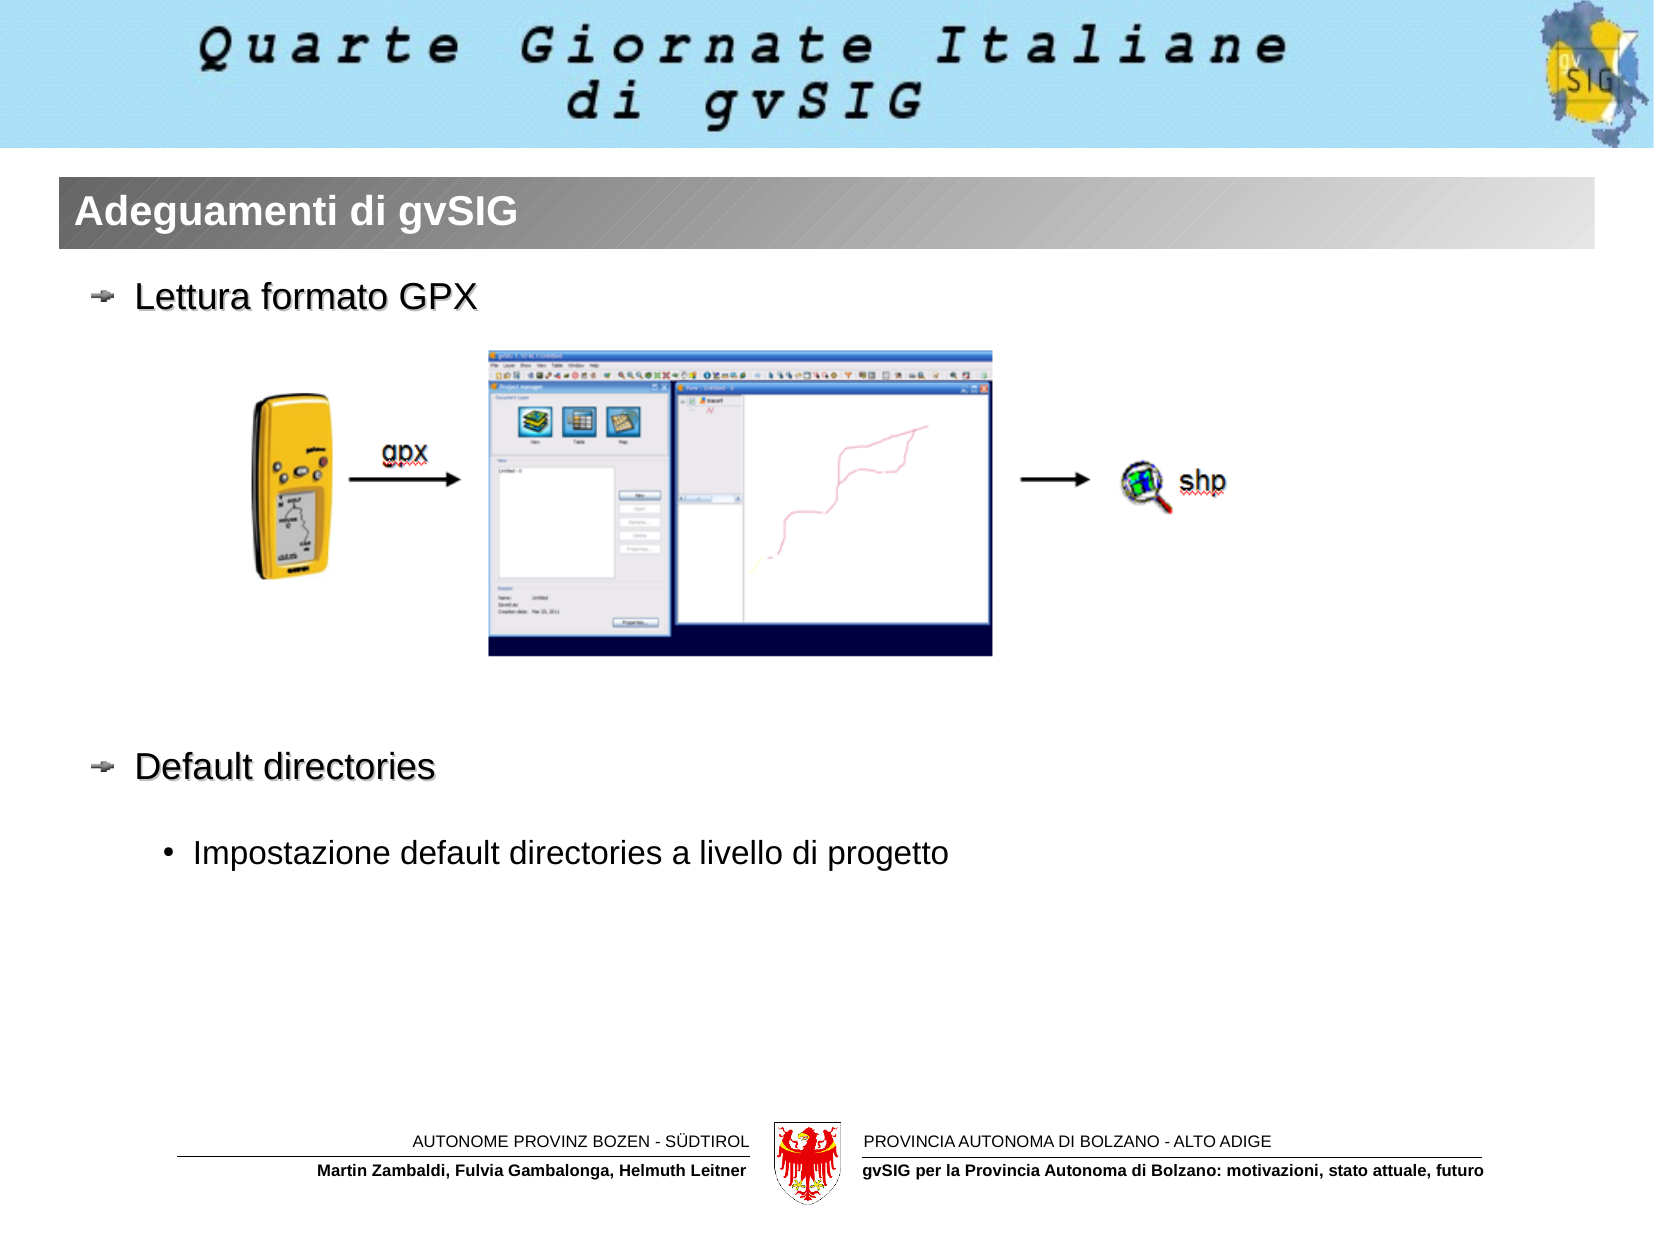

Adeguamenti di gvSIG
 Lettura formato GPX
 Default directories
 Impostazione default directories a livello di progetto